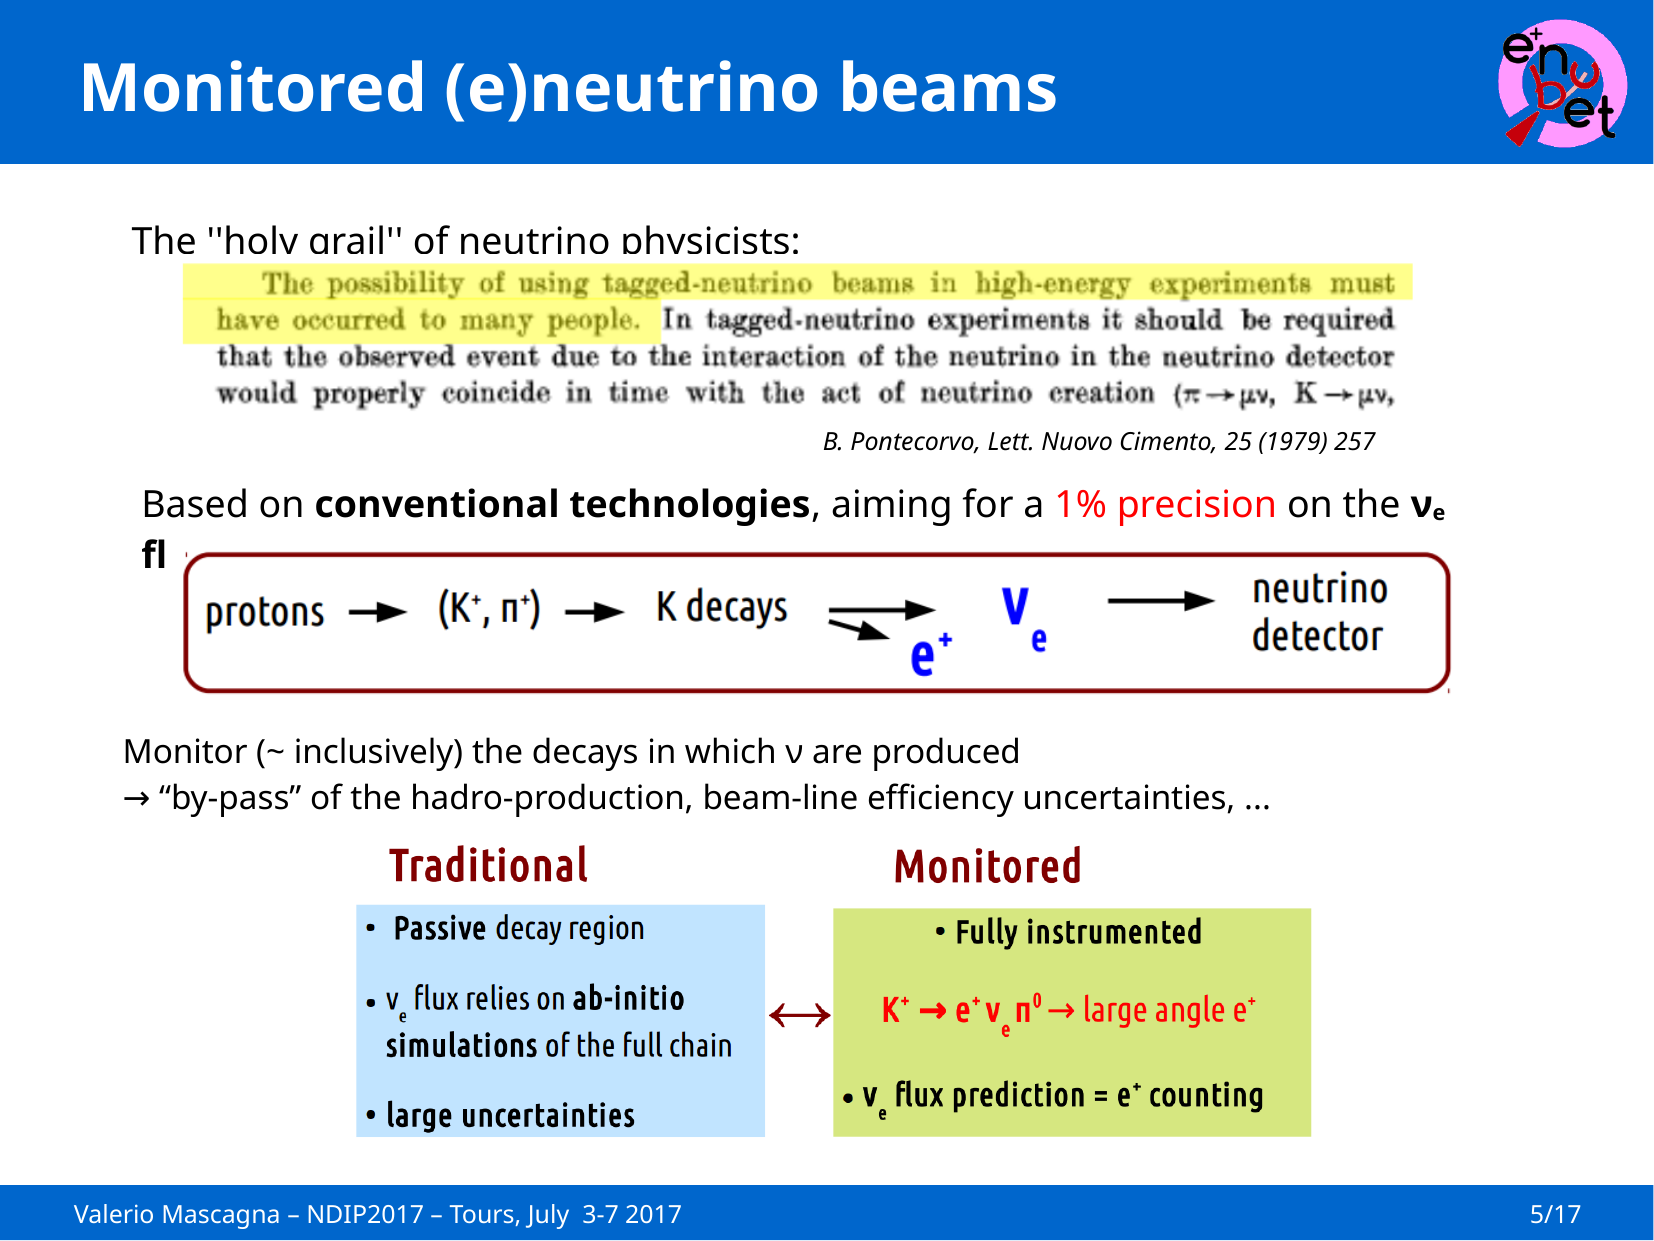

Monitored (e)neutrino beams
The ''holy grail'' of neutrino physicists:
B. Pontecorvo, Lett. Nuovo Cimento, 25 (1979) 257
Based on conventional technologies, aiming for a 1% precision on the νe flux
Monitor (~ inclusively) the decays in which ν are produced
→ “by-pass” of the hadro-production, beam-line efficiency uncertainties, ...
d
5